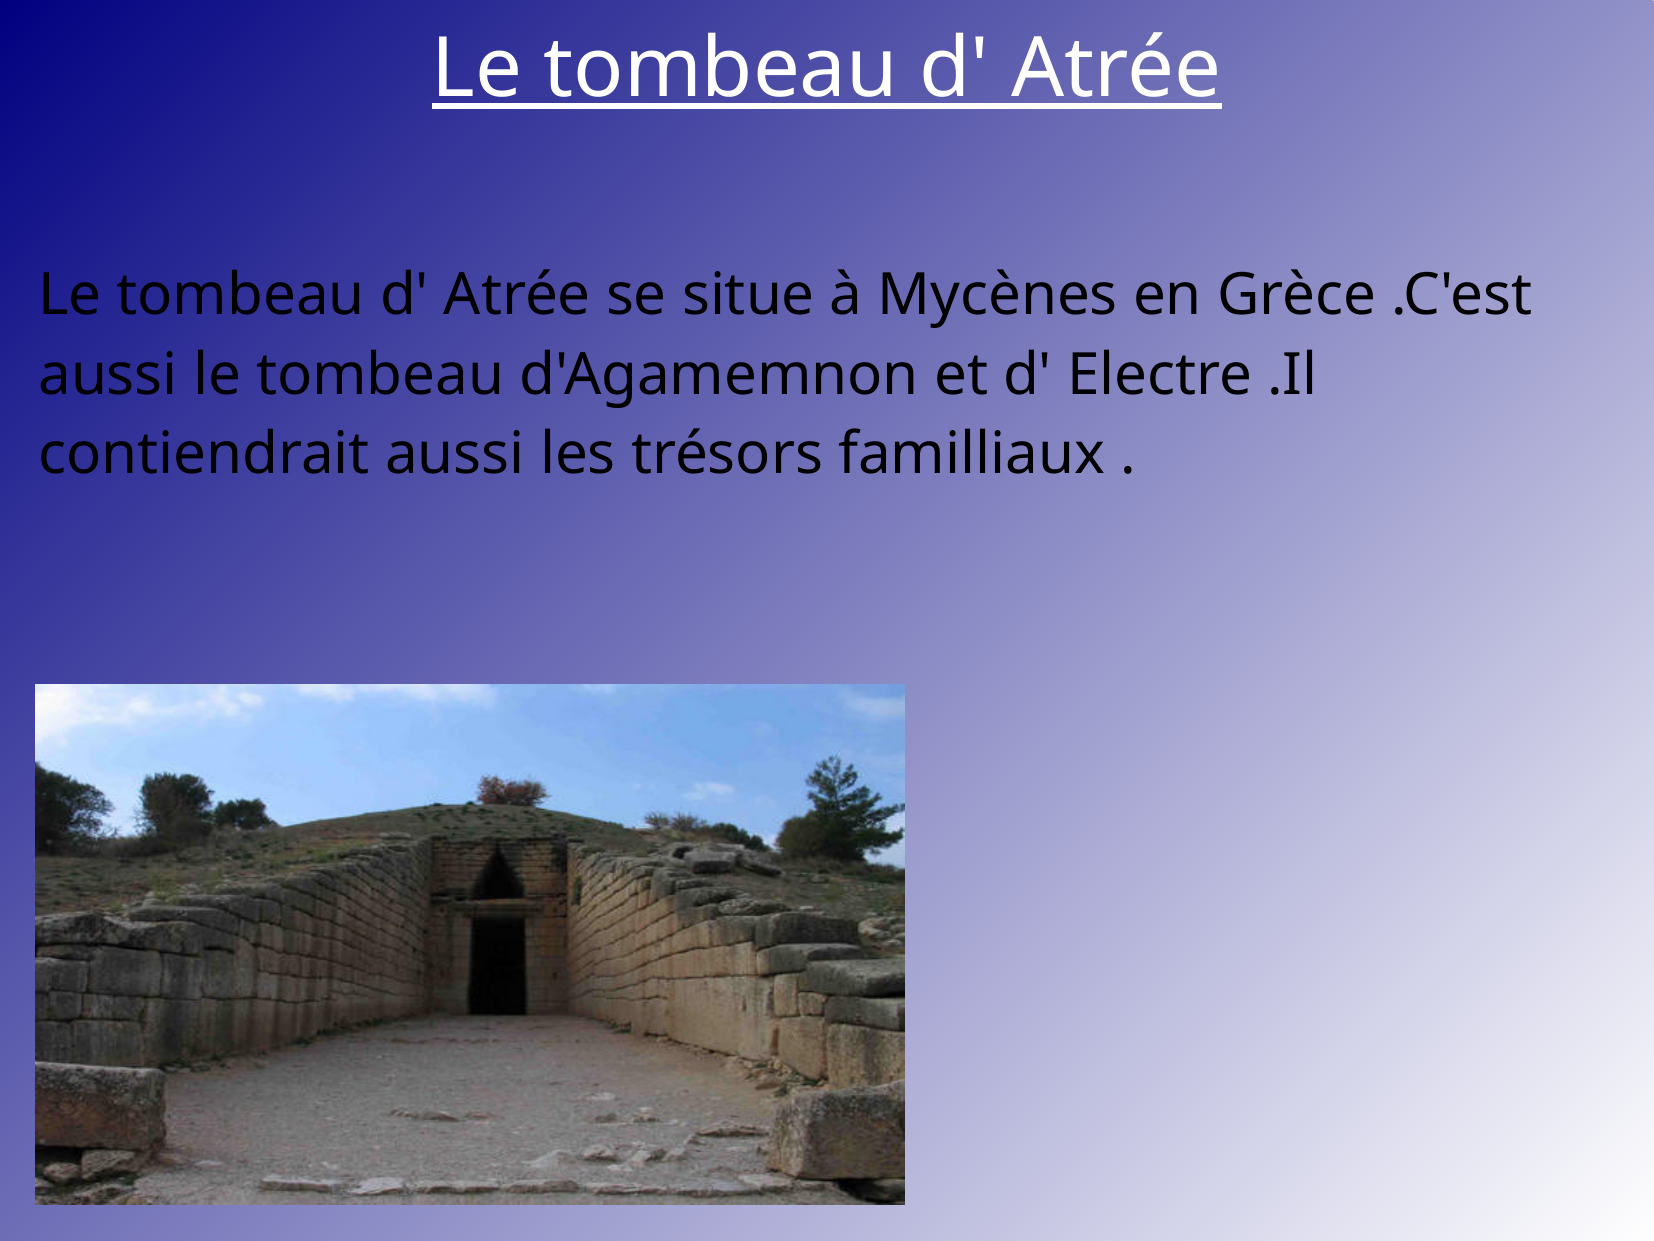

Le tombeau d' Atrée
Le tombeau d' Atrée se situe à Mycènes en Grèce .C'est aussi le tombeau d'Agamemnon et d' Electre .Il contiendrait aussi les trésors familliaux .